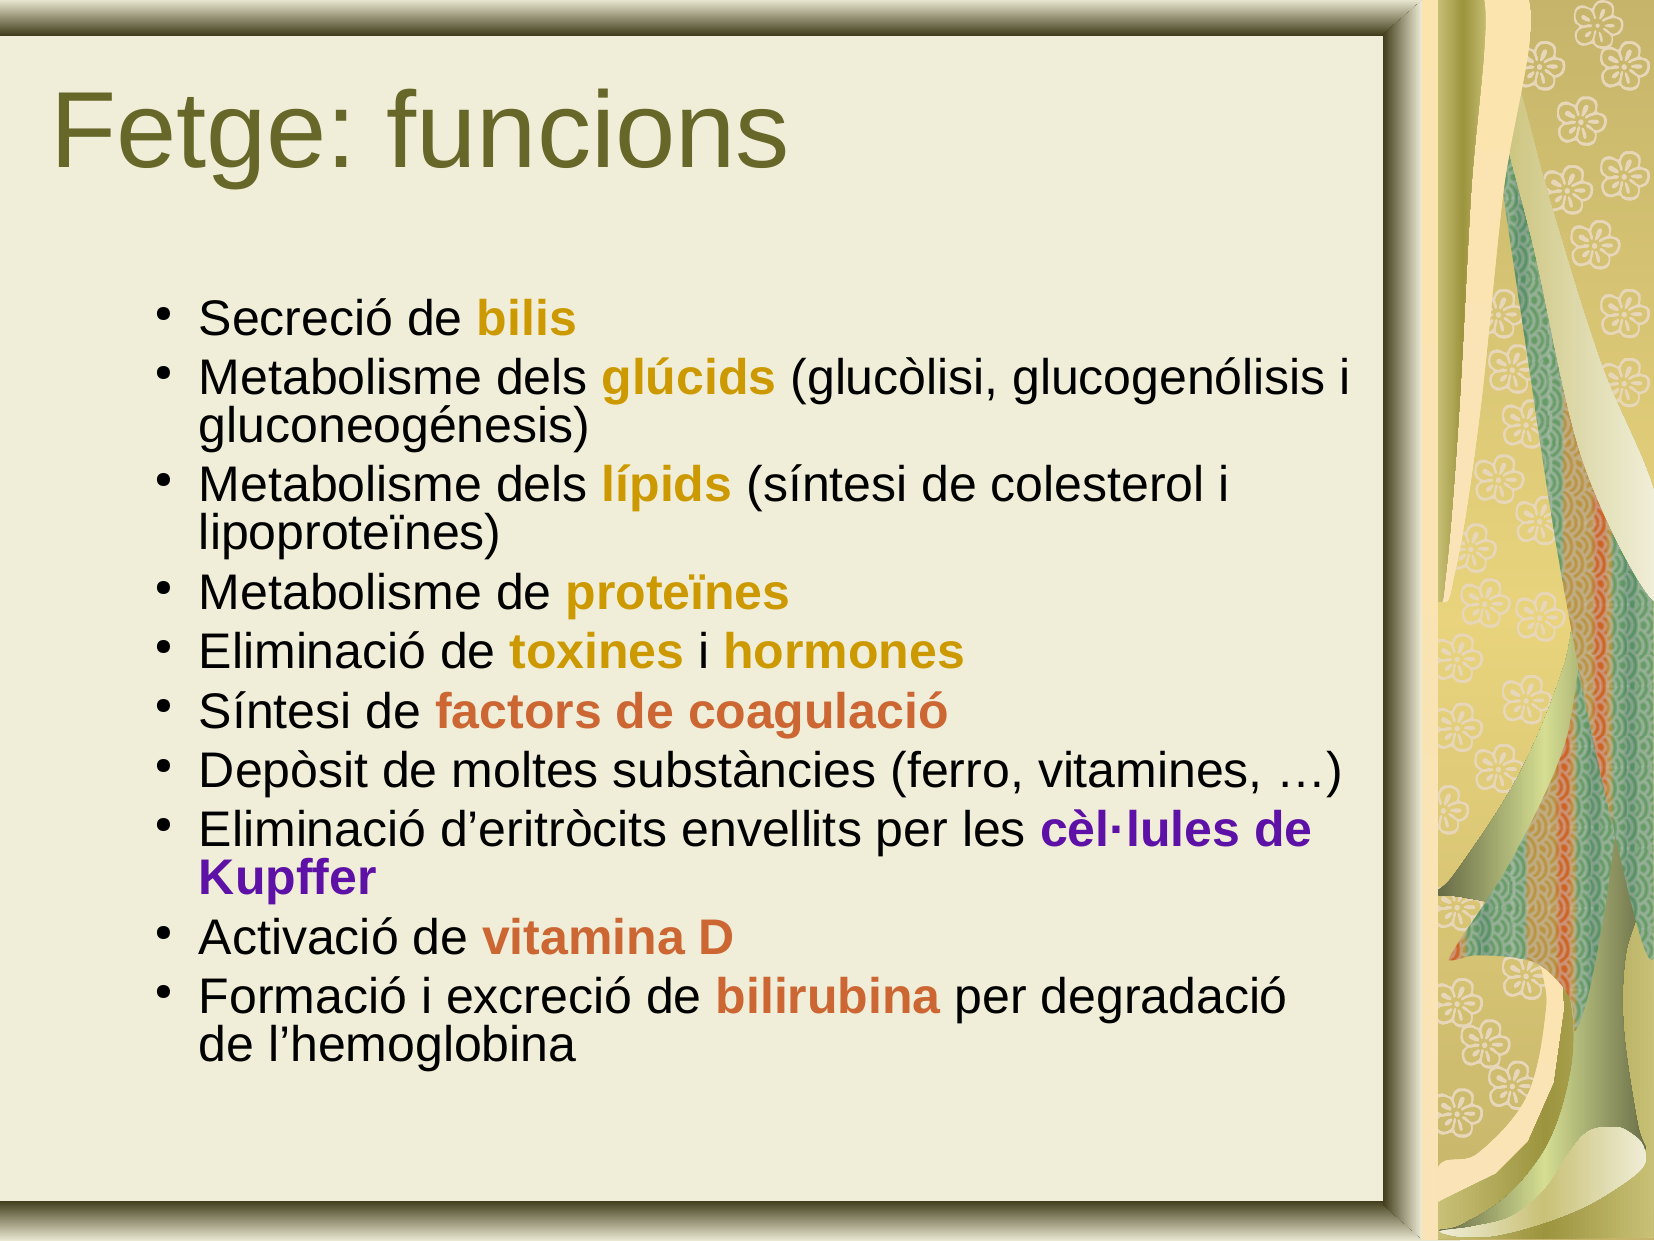

Fetge: funcions
Secreció de bilis
Metabolisme dels glúcids (glucòlisi, glucogenólisis i gluconeogénesis)
Metabolisme dels lípids (síntesi de colesterol i lipoproteïnes)
Metabolisme de proteïnes
Eliminació de toxines i hormones
Síntesi de factors de coagulació
Depòsit de moltes substàncies (ferro, vitamines, …)
Eliminació d’eritròcits envellits per les cèl·lules de Kupffer
Activació de vitamina D
Formació i excreció de bilirubina per degradació de l’hemoglobina